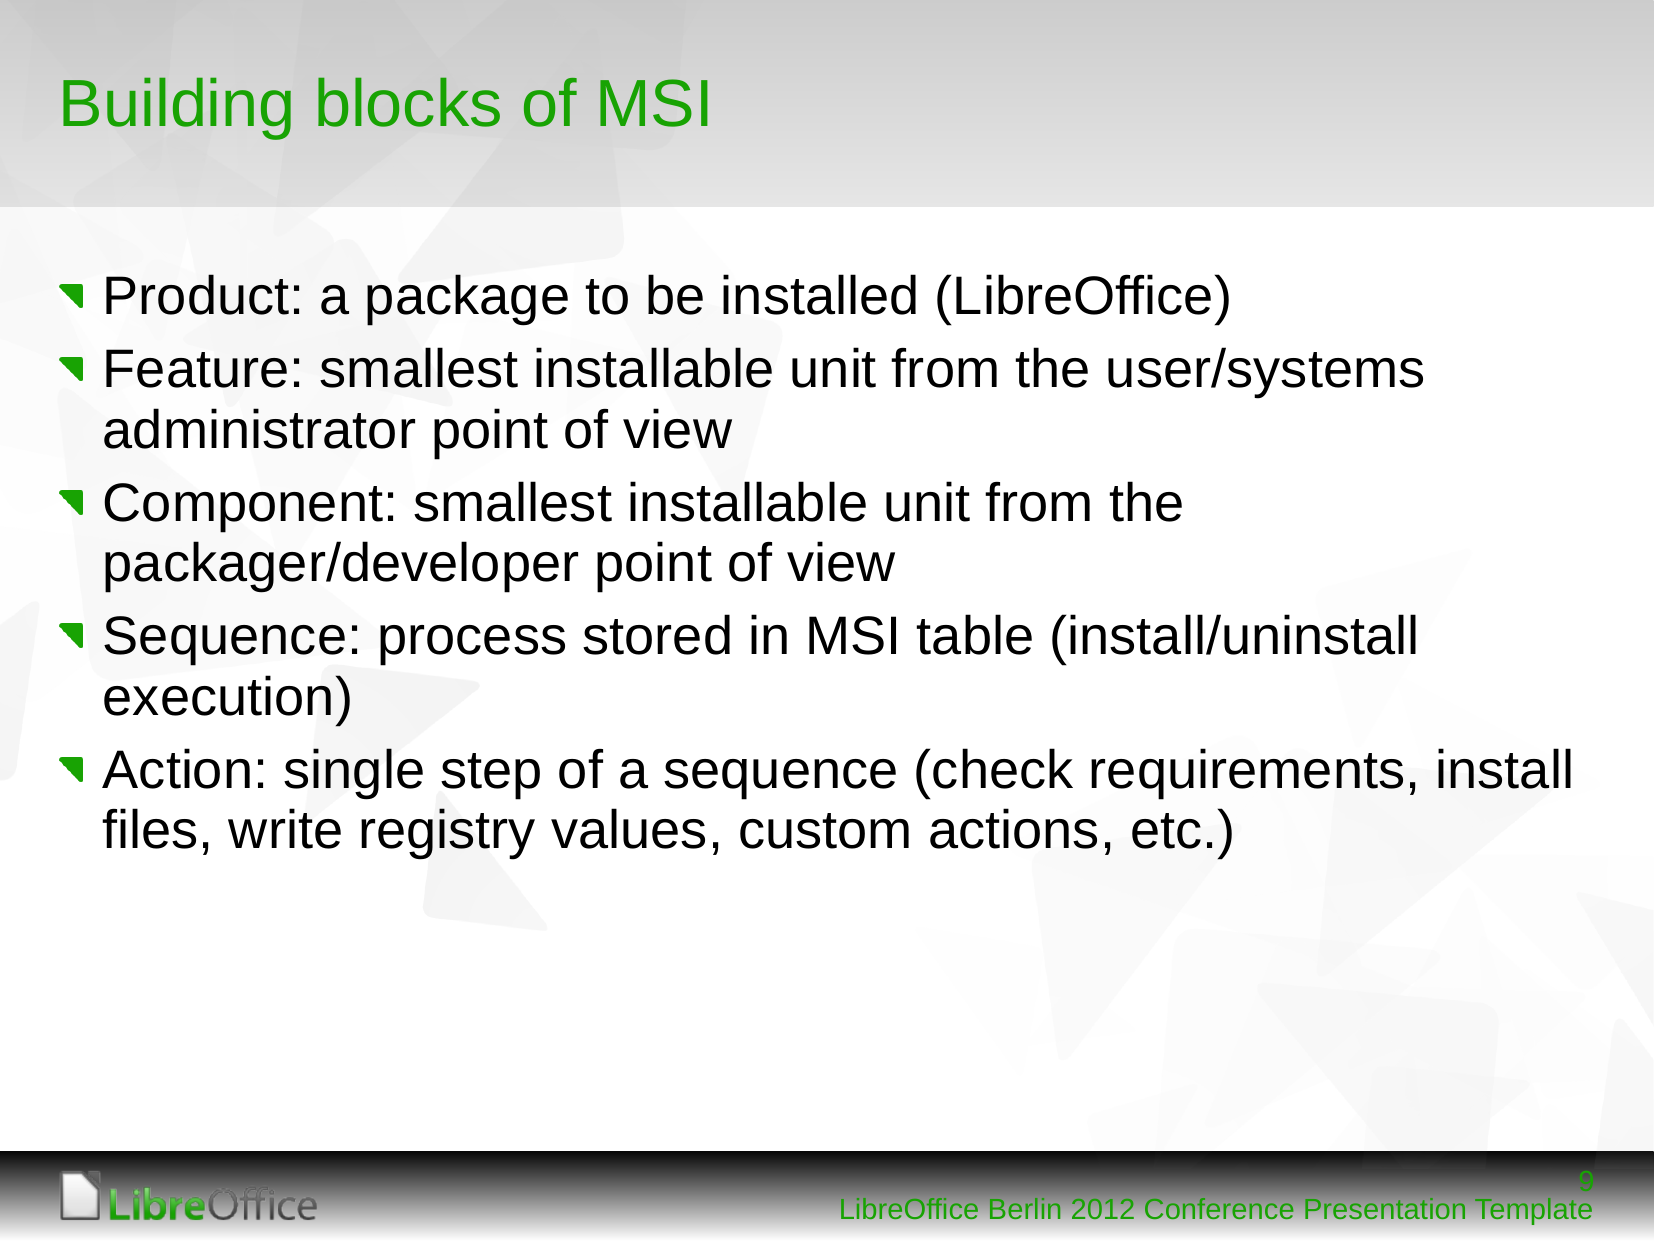

# Building blocks of MSI
Product: a package to be installed (LibreOffice)
Feature: smallest installable unit from the user/systems administrator point of view
Component: smallest installable unit from the packager/developer point of view
Sequence: process stored in MSI table (install/uninstall execution)
Action: single step of a sequence (check requirements, install files, write registry values, custom actions, etc.)
9
LibreOffice Berlin 2012 Conference Presentation Template